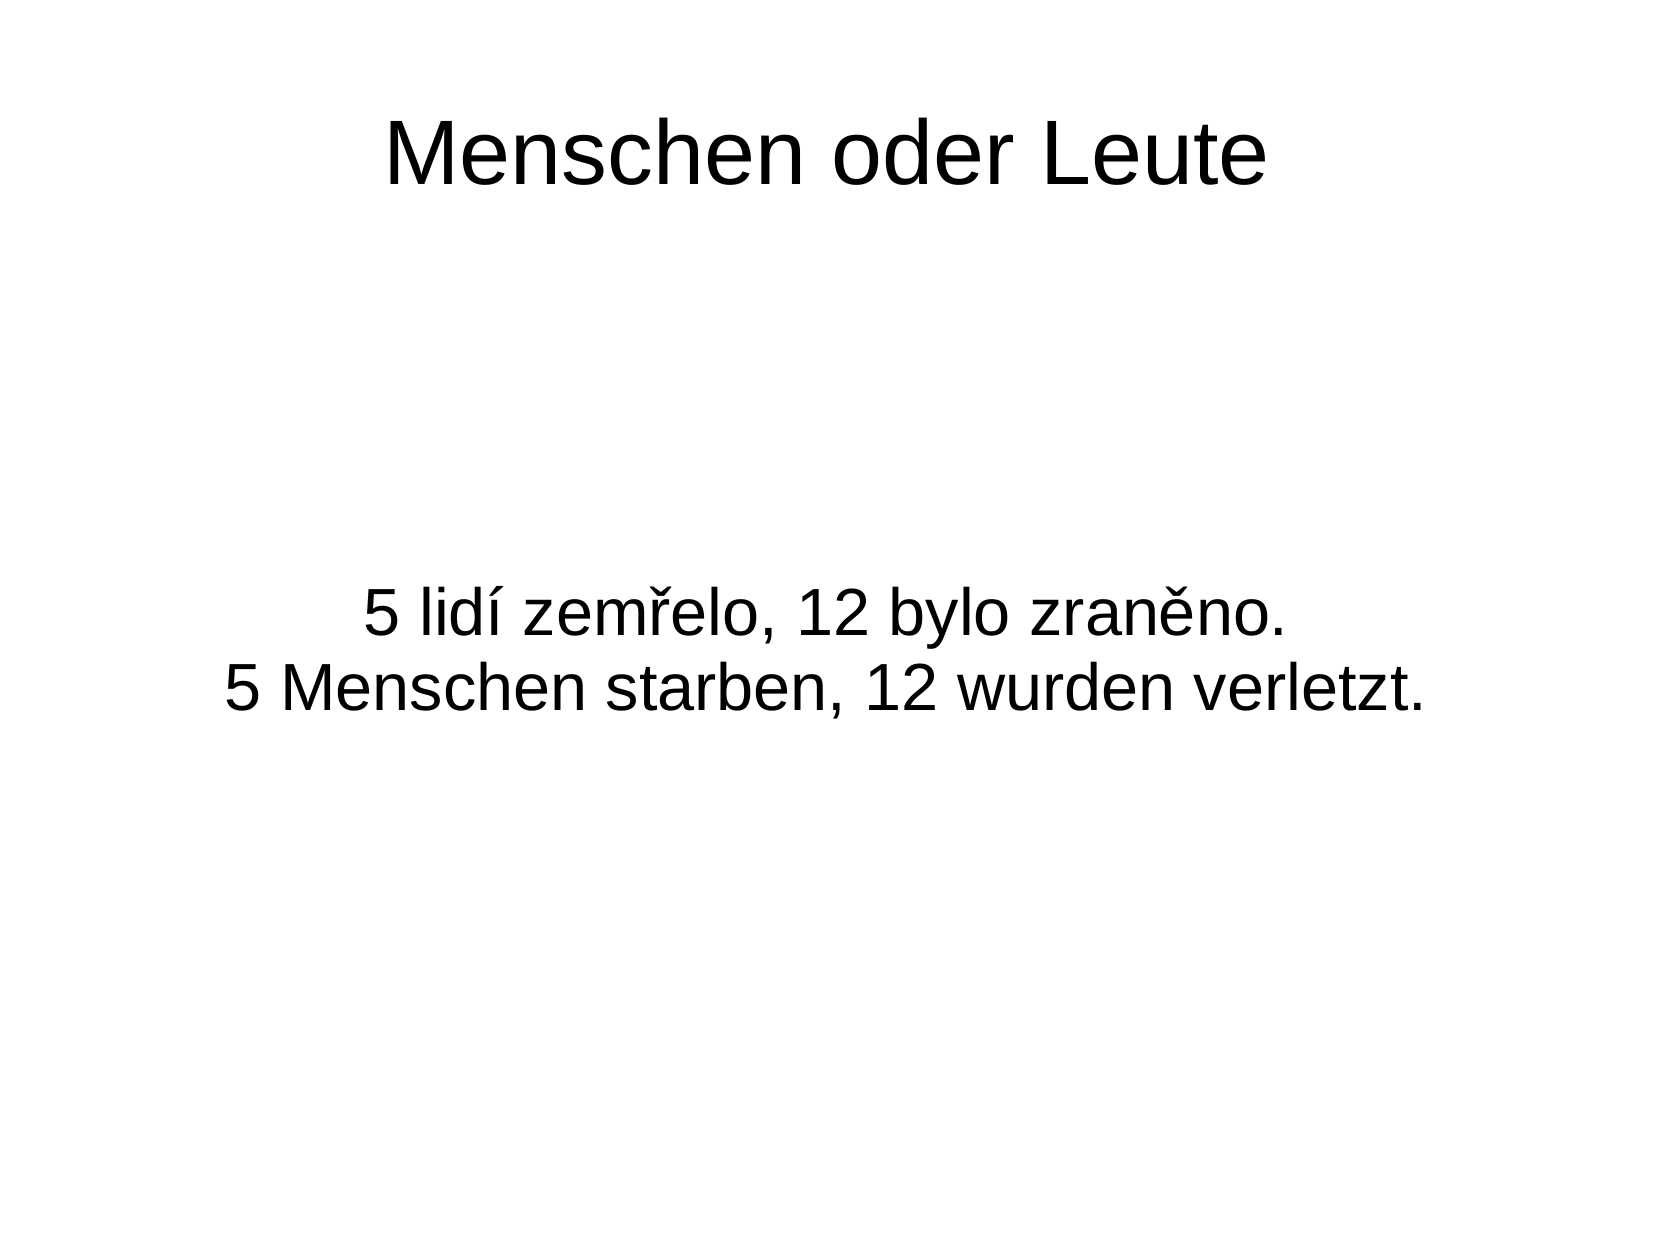

# Menschen oder Leute
5 lidí zemřelo, 12 bylo zraněno.
5 Menschen starben, 12 wurden verletzt.